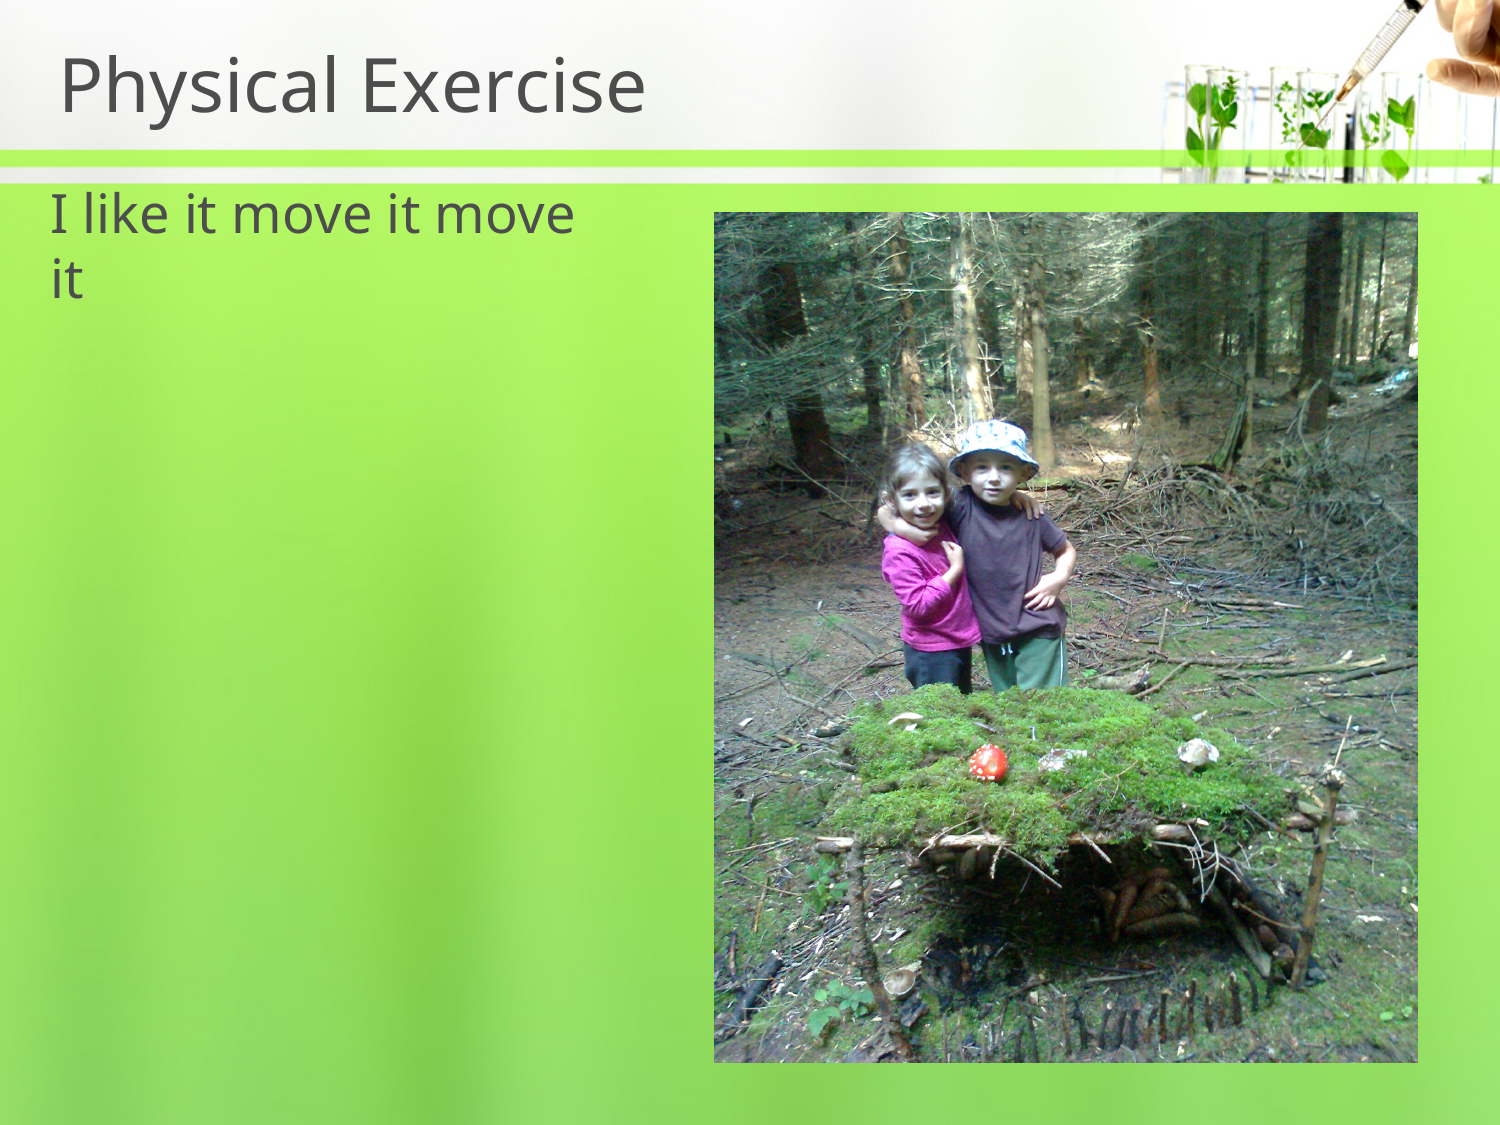

# Physical Exercise
I like it move it move it